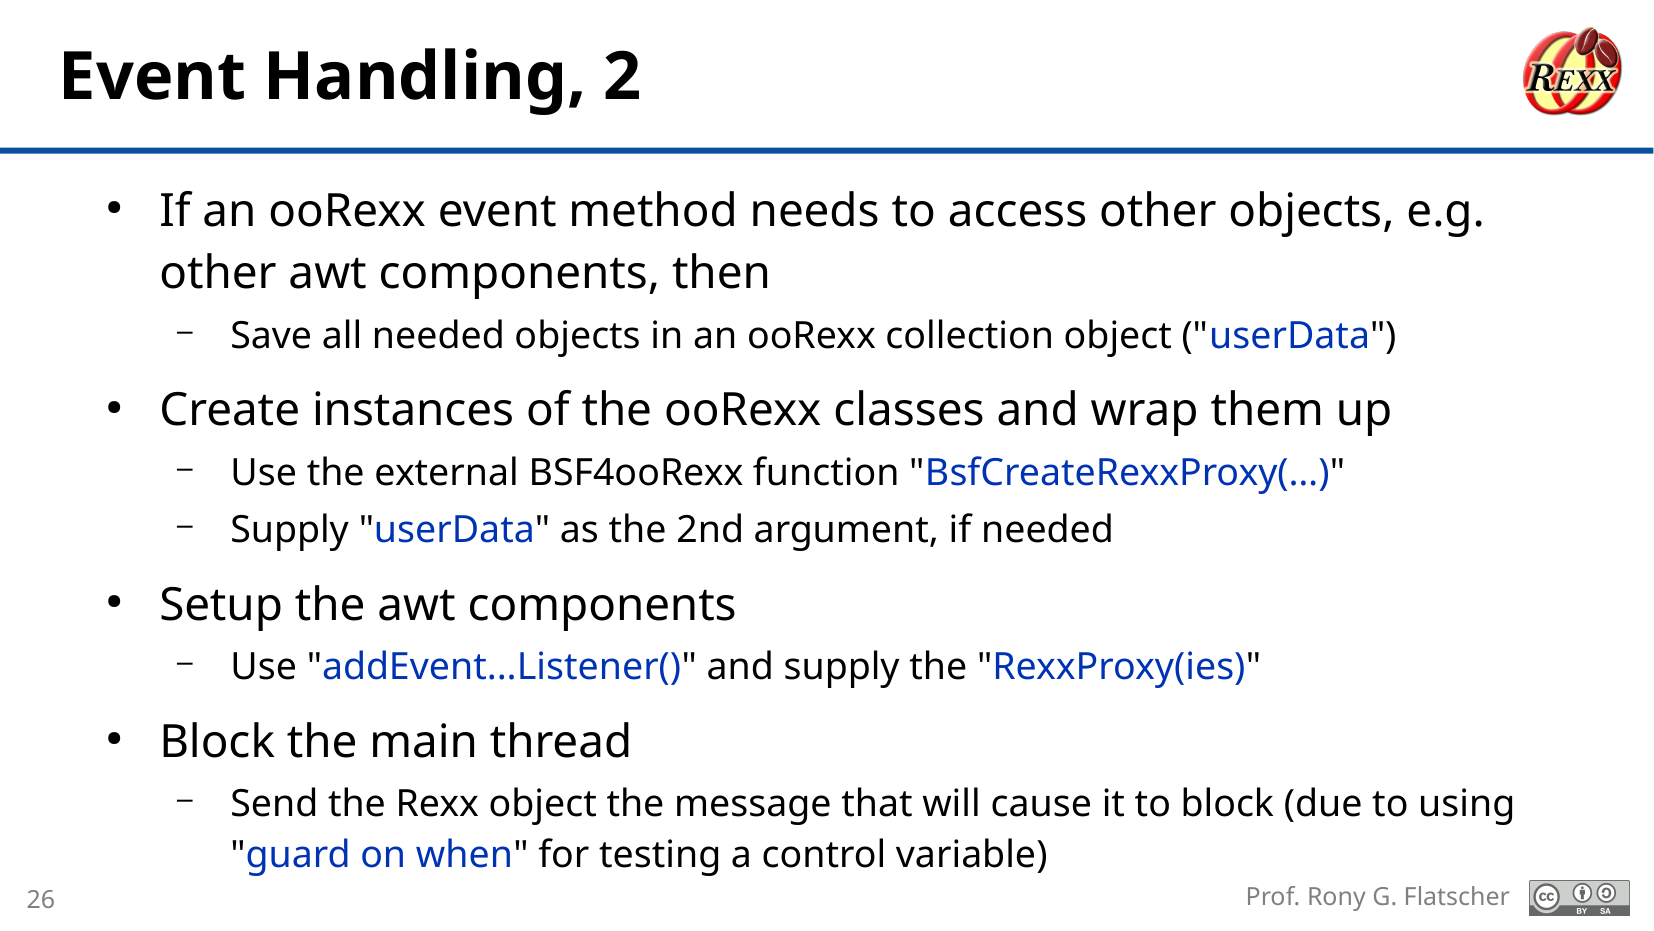

# Event Handling, 2
If an ooRexx event method needs to access other objects, e.g. other awt components, then
Save all needed objects in an ooRexx collection object ("userData")
Create instances of the ooRexx classes and wrap them up
Use the external BSF4ooRexx function "BsfCreateRexxProxy(…)"
Supply "userData" as the 2nd argument, if needed
Setup the awt components
Use "addEvent...Listener()" and supply the "RexxProxy(ies)"
Block the main thread
Send the Rexx object the message that will cause it to block (due to using "guard on when" for testing a control variable)